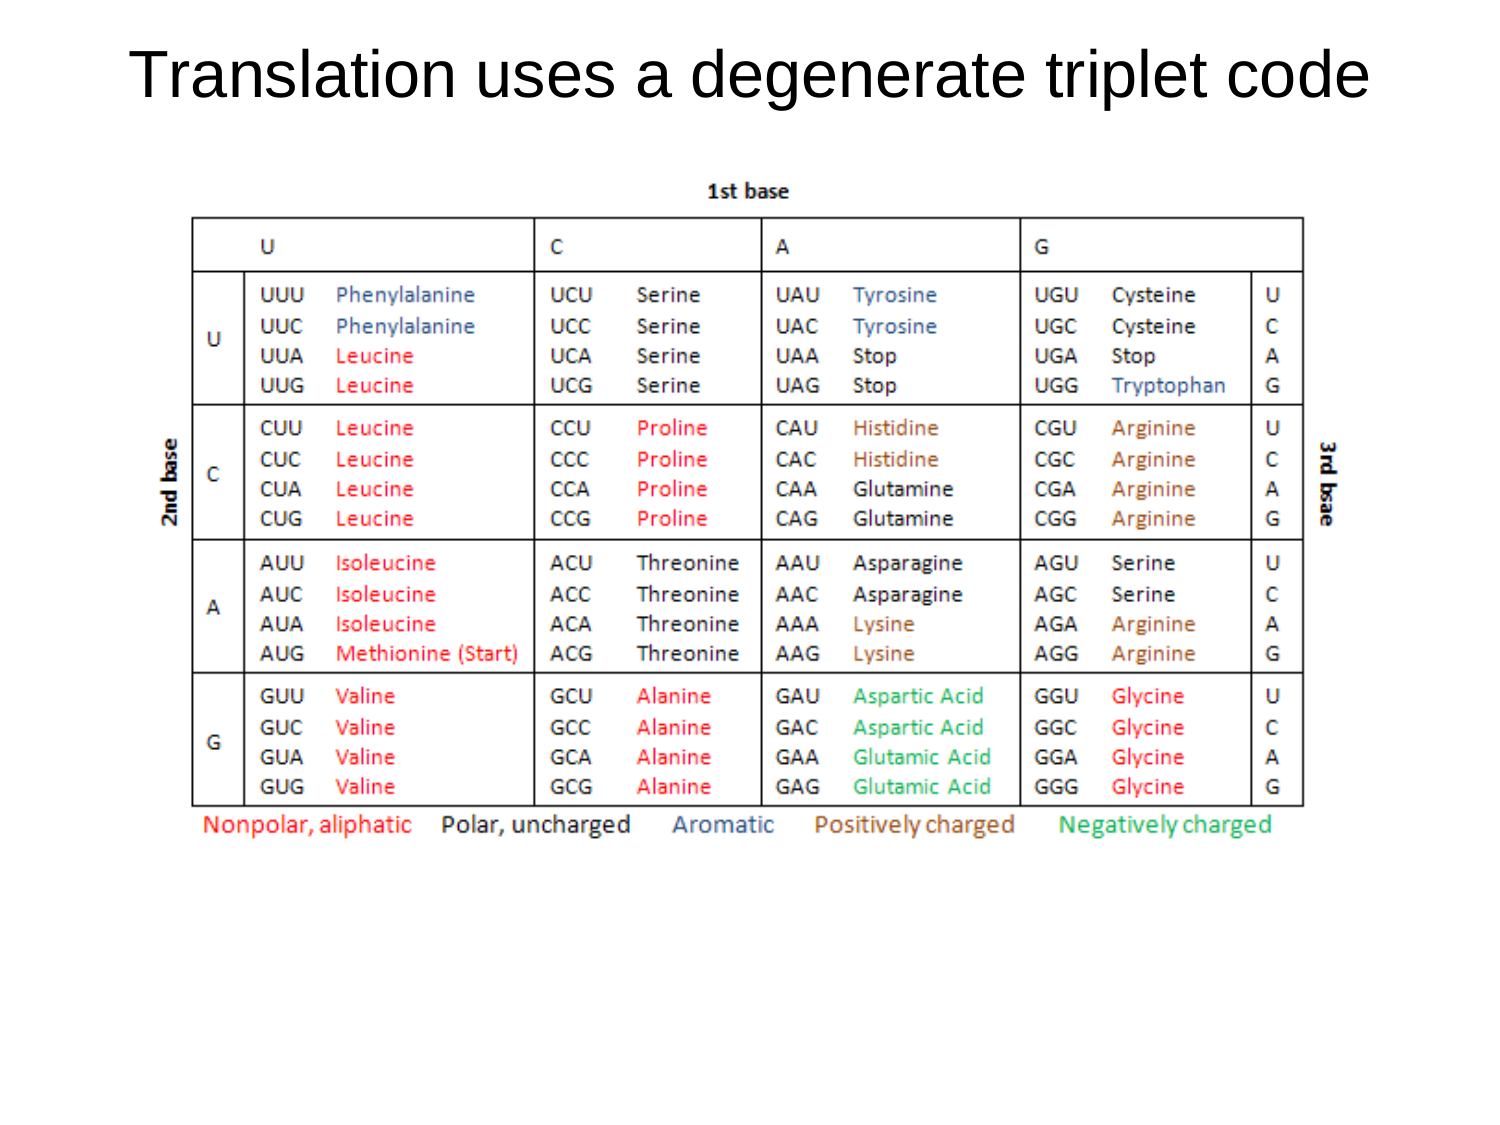

# Translation uses a degenerate triplet code